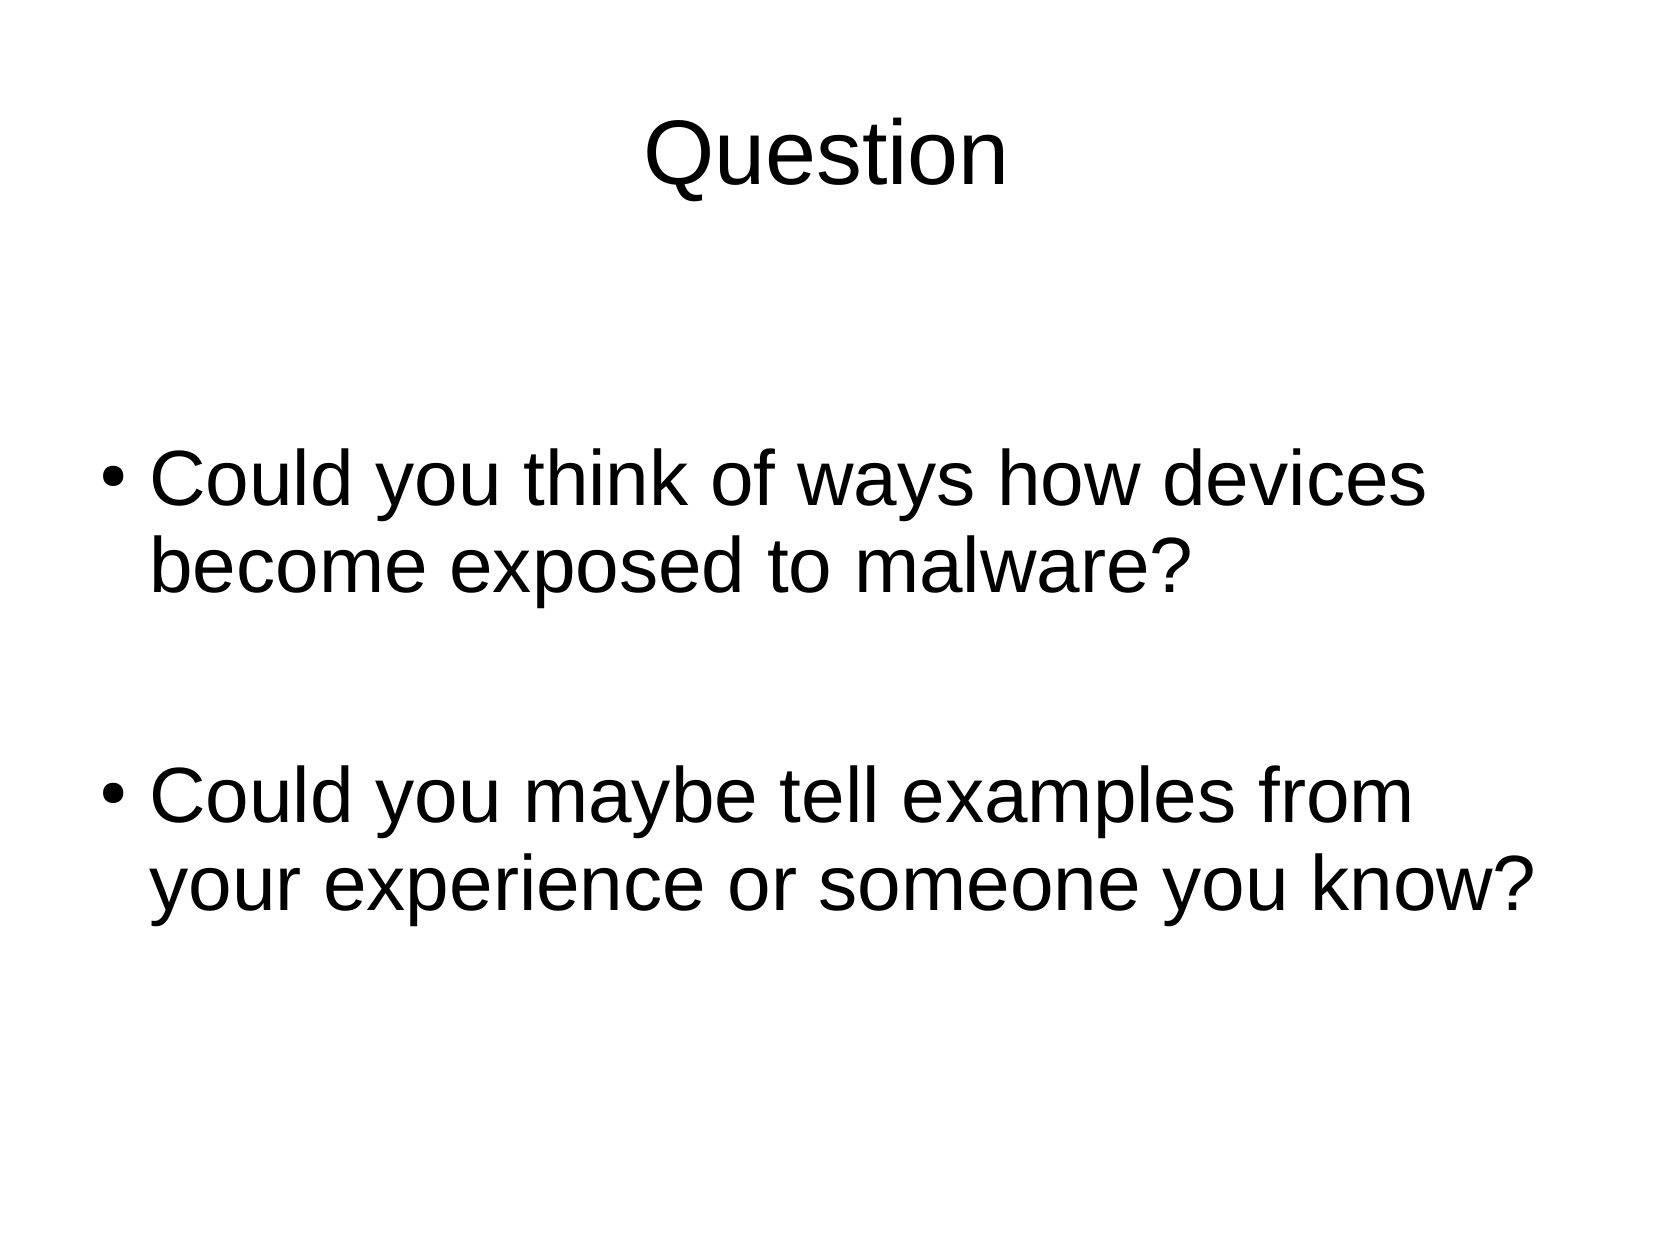

# Question
Could you think of ways how devices become exposed to malware?
Could you maybe tell examples from your experience or someone you know?